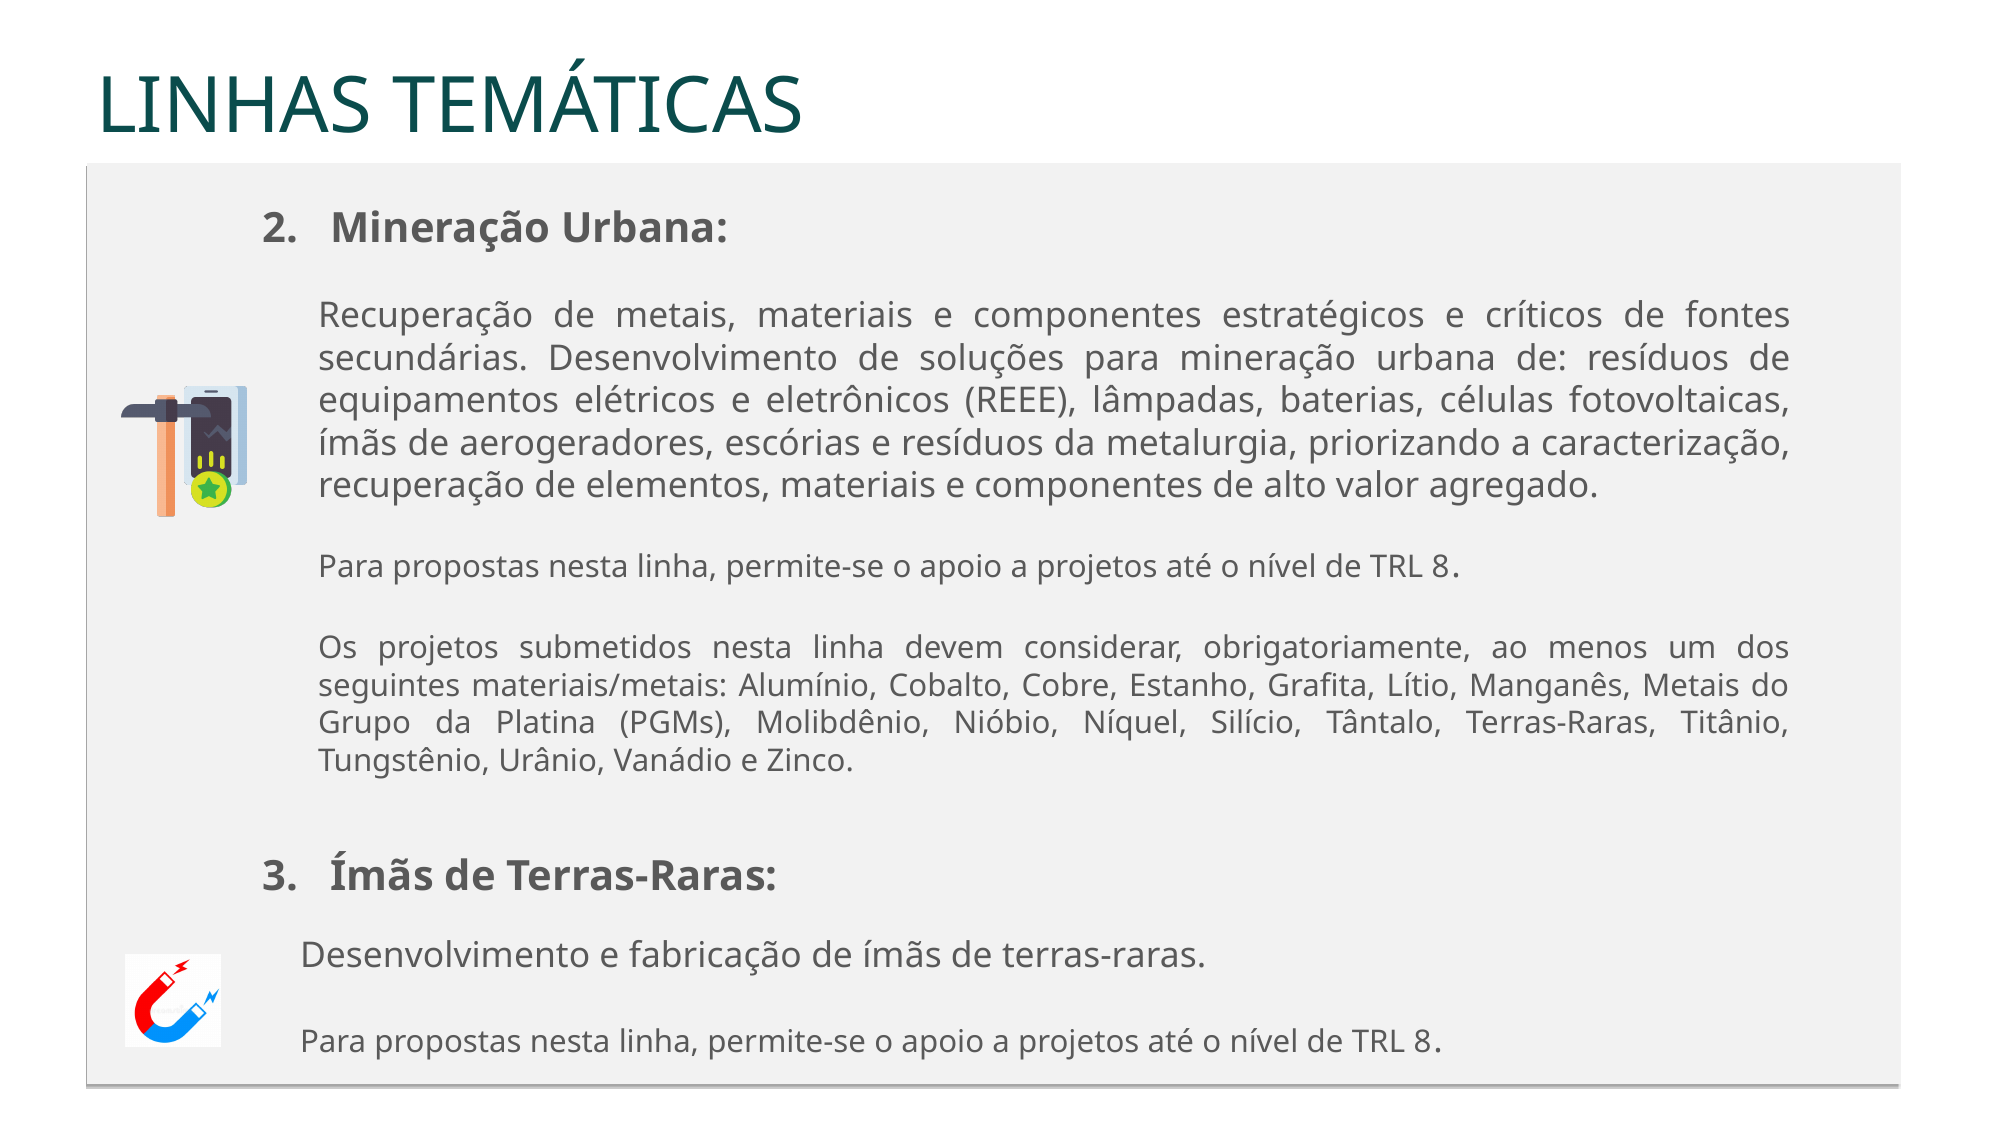

LINHAS TEMÁTICAS
2. Mineração Urbana:
Recuperação de metais, materiais e componentes estratégicos e críticos de fontes secundárias. Desenvolvimento de soluções para mineração urbana de: resíduos de equipamentos elétricos e eletrônicos (REEE), lâmpadas, baterias, células fotovoltaicas, ímãs de aerogeradores, escórias e resíduos da metalurgia, priorizando a caracterização, recuperação de elementos, materiais e componentes de alto valor agregado.
Para propostas nesta linha, permite-se o apoio a projetos até o nível de TRL 8.
Os projetos submetidos nesta linha devem considerar, obrigatoriamente, ao menos um dos seguintes materiais/metais: Alumínio, Cobalto, Cobre, Estanho, Grafita, Lítio, Manganês, Metais do Grupo da Platina (PGMs), Molibdênio, Nióbio, Níquel, Silício, Tântalo, Terras-Raras, Titânio, Tungstênio, Urânio, Vanádio e Zinco.
3. Ímãs de Terras-Raras:
Desenvolvimento e fabricação de ímãs de terras-raras.
Para propostas nesta linha, permite-se o apoio a projetos até o nível de TRL 8.